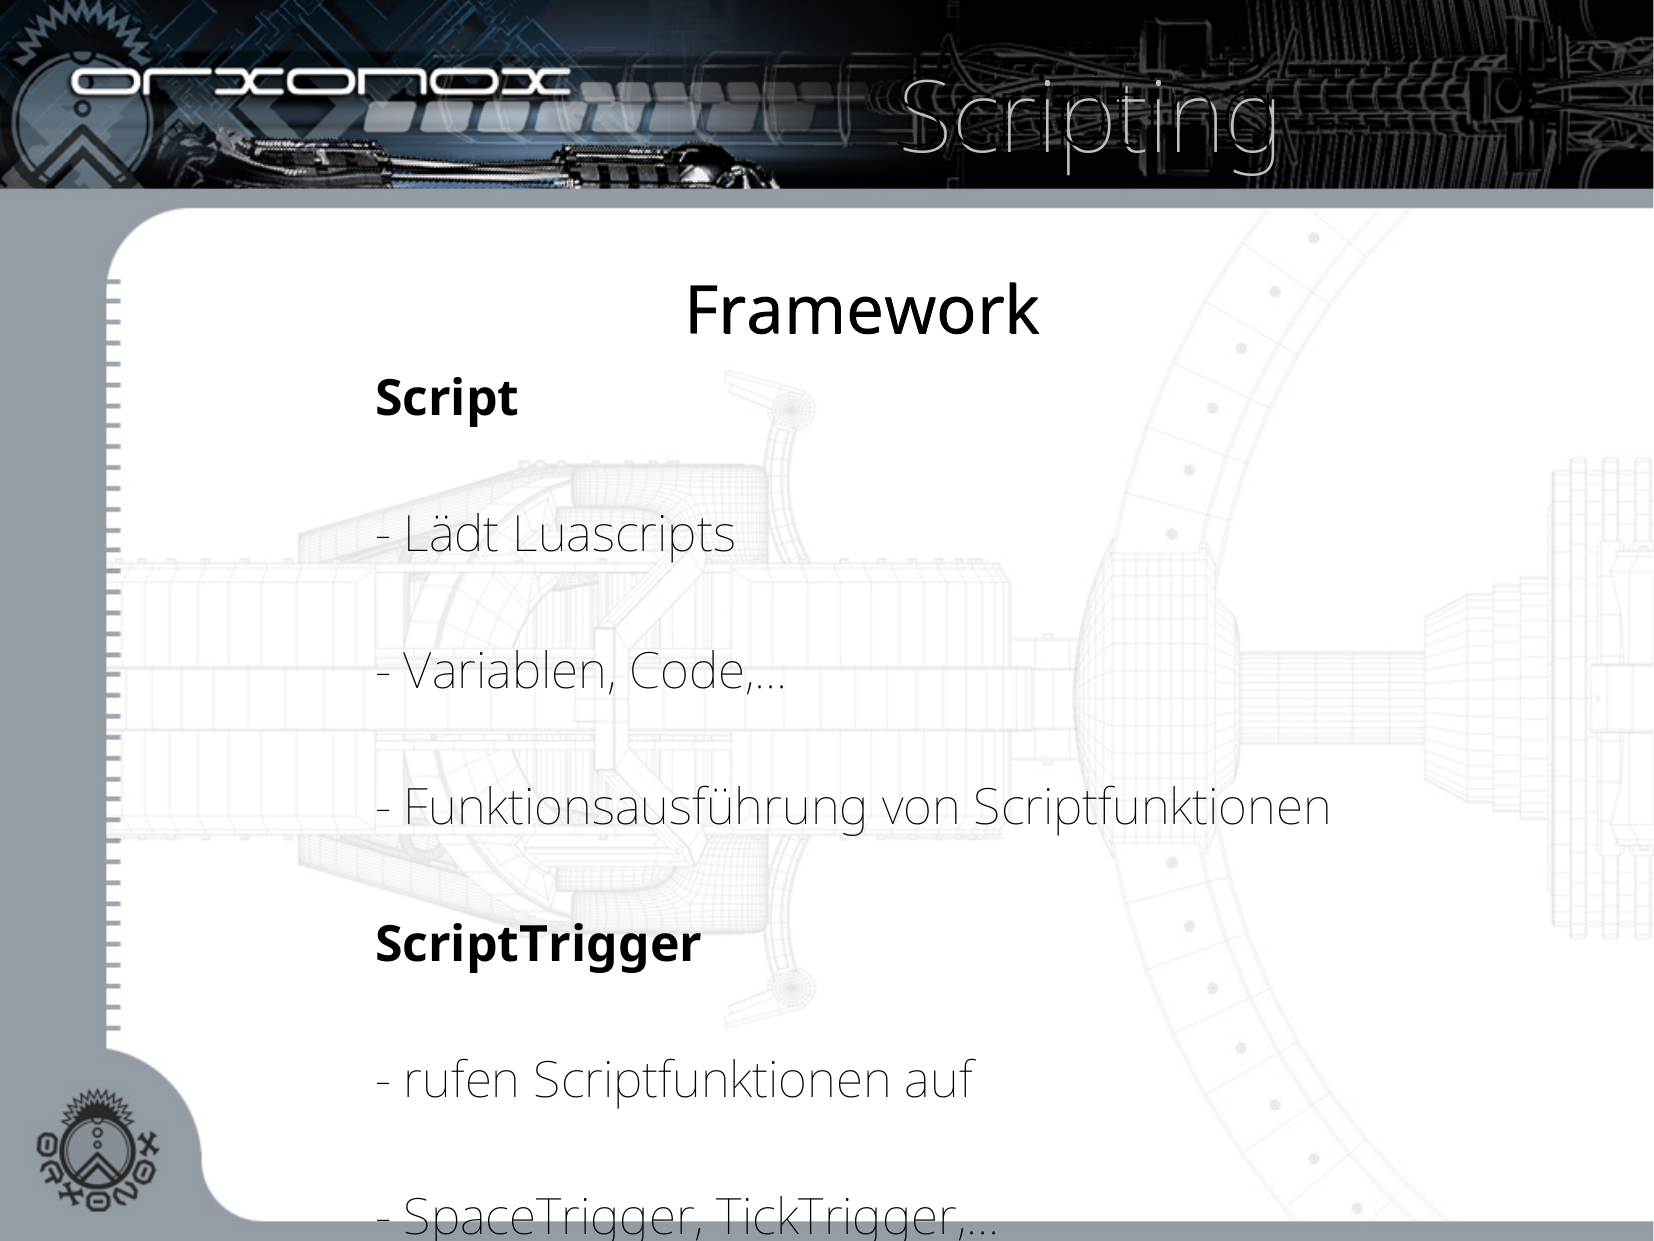

Scripting
Framework
Script
- Lädt Luascripts
- Variablen, Code,...
- Funktionsausführung von Scriptfunktionen
ScriptTrigger
- rufen Scriptfunktionen auf
- SpaceTrigger, TickTrigger,...